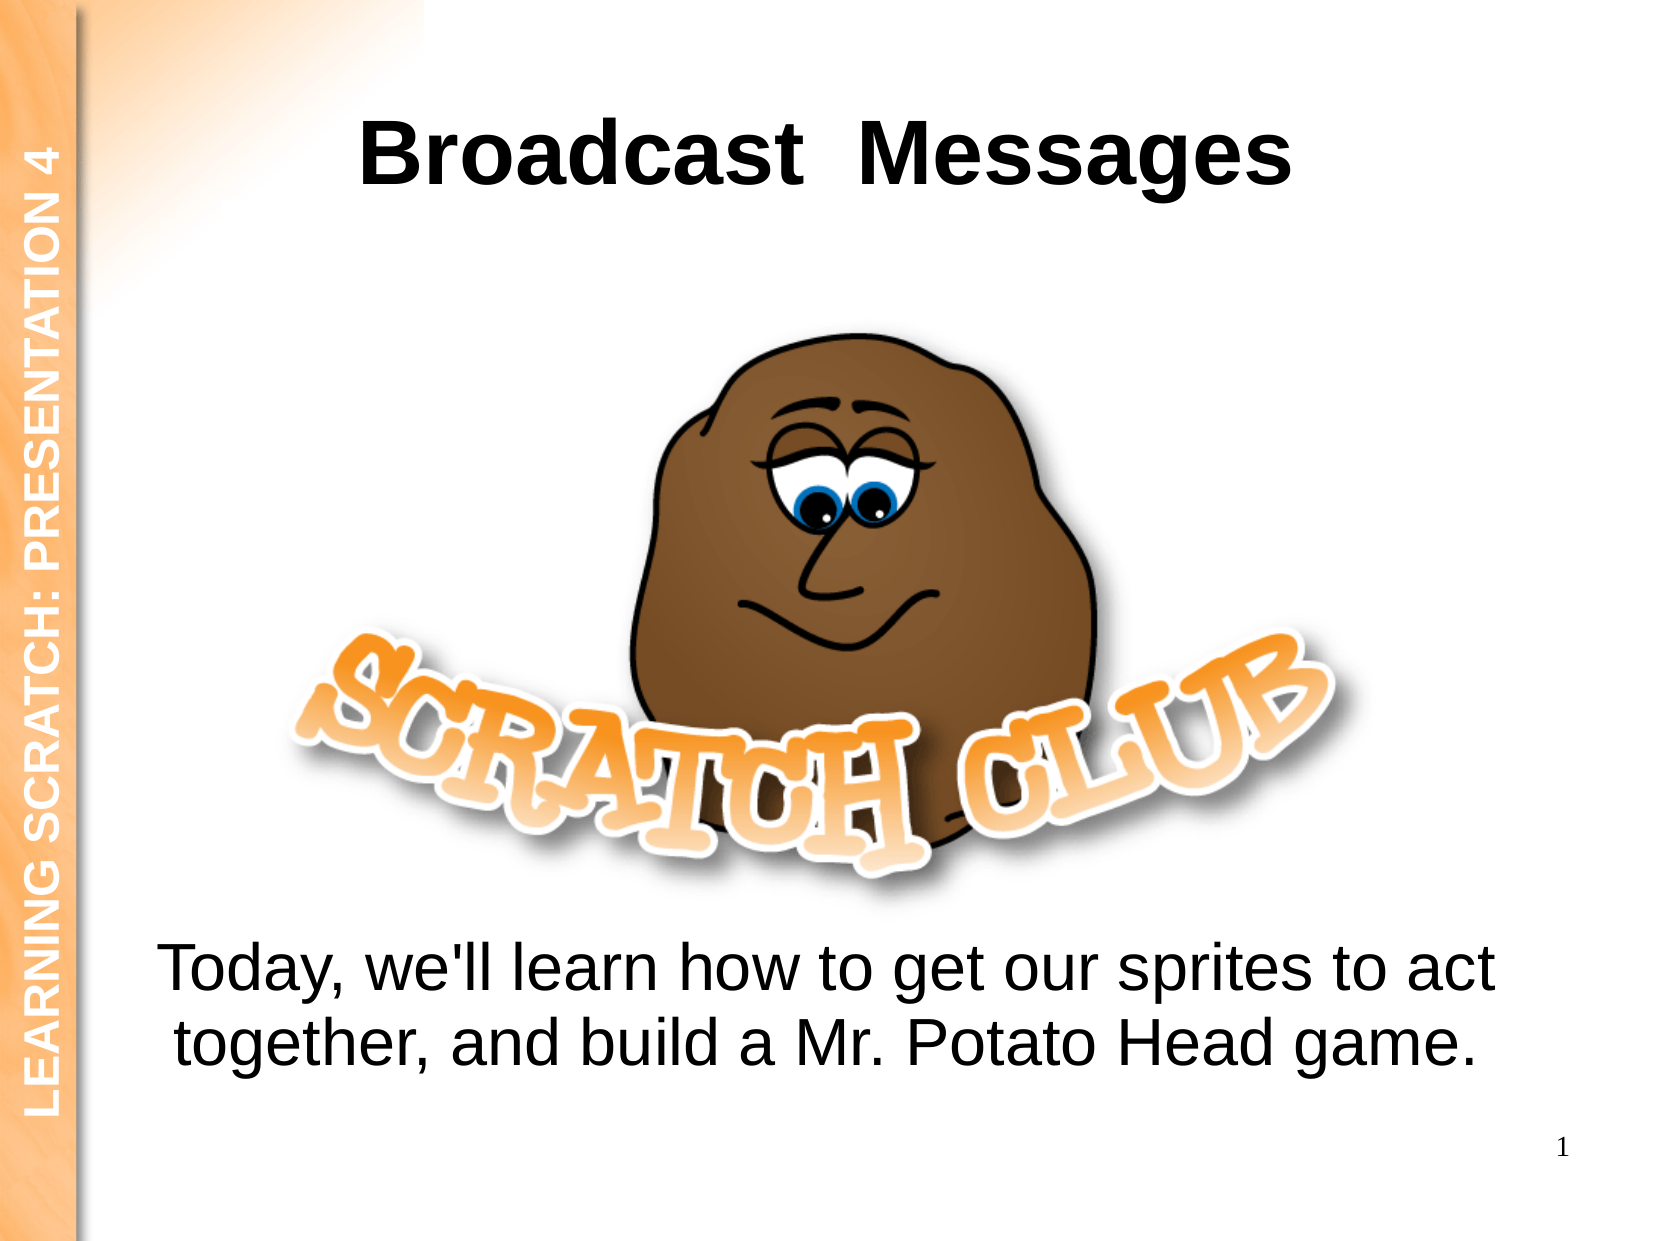

PRESENTATION 1: GETTING STARTED
# Broadcast Messages
Today, we'll learn how to get our sprites to act together, and build a Mr. Potato Head game.
1